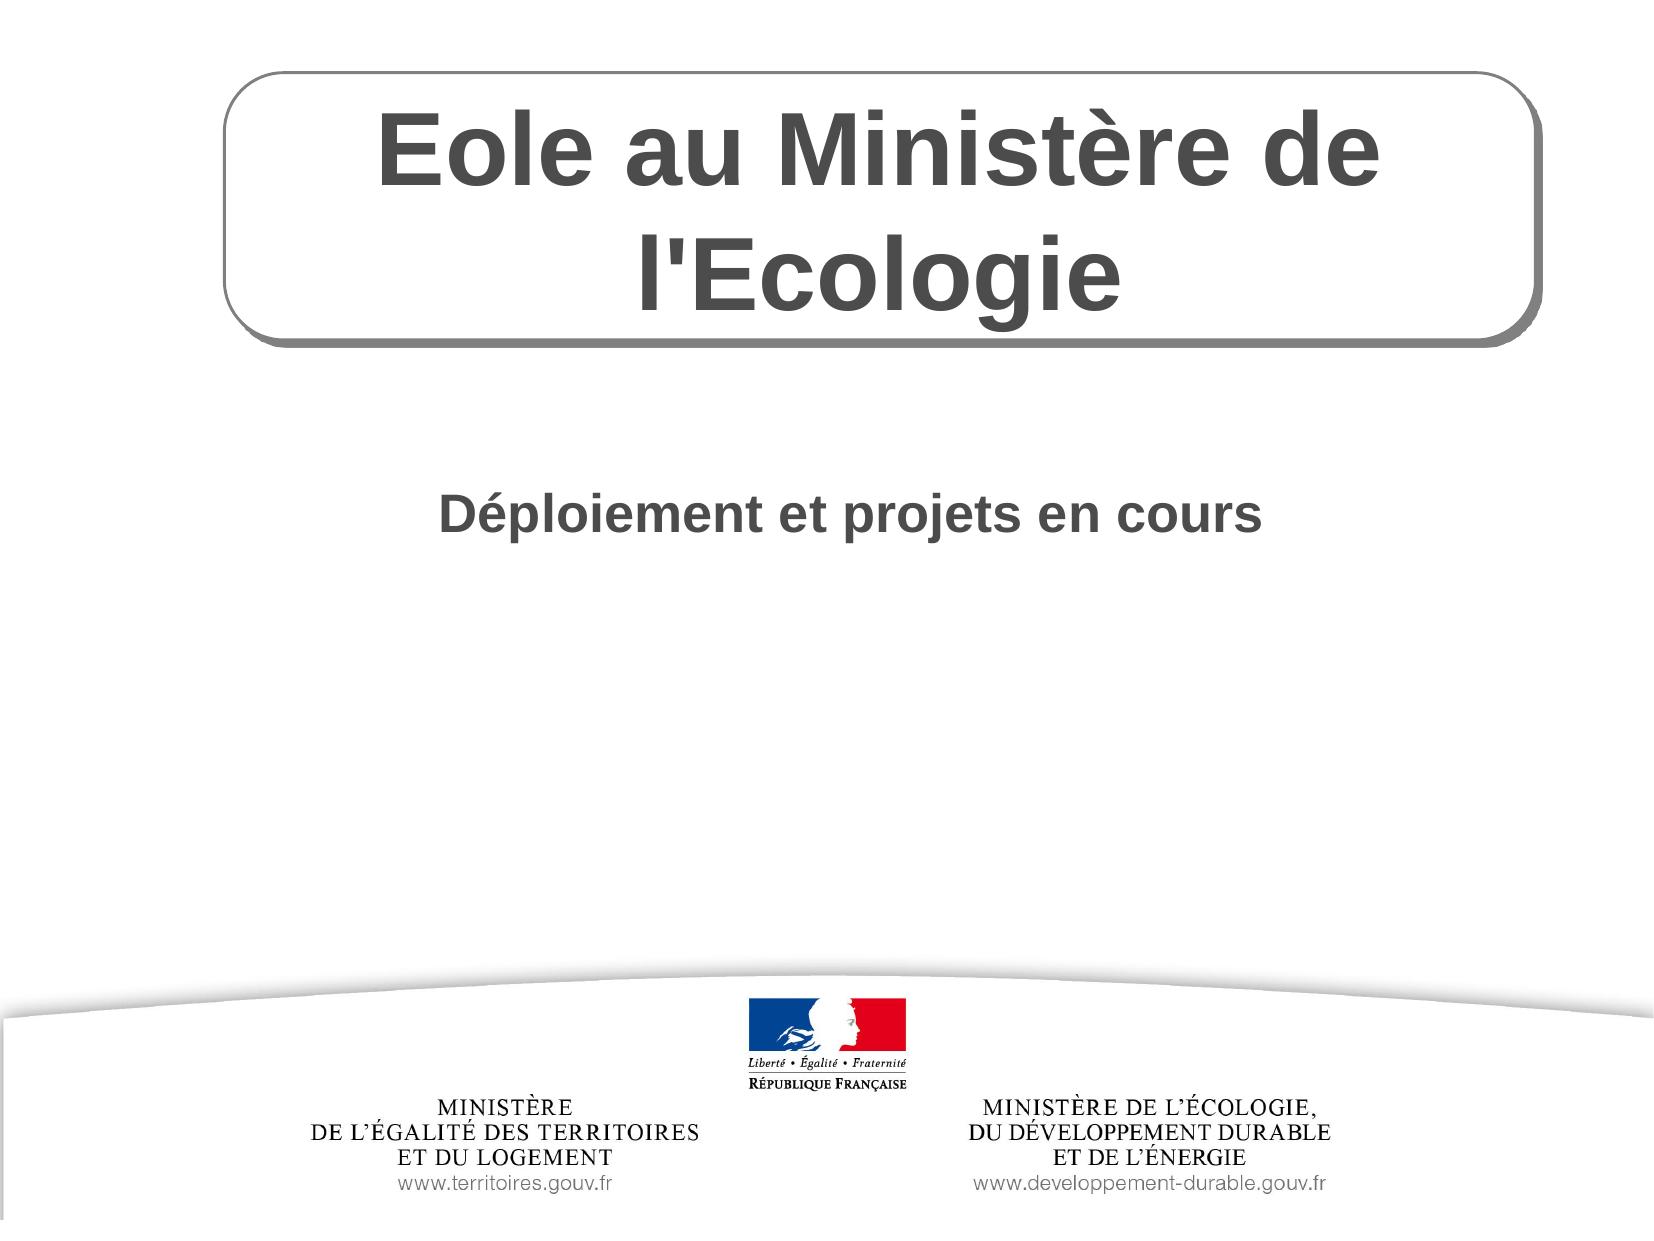

# Titre
Eole au Ministère de l'Ecologie
Déploiement et projets en cours